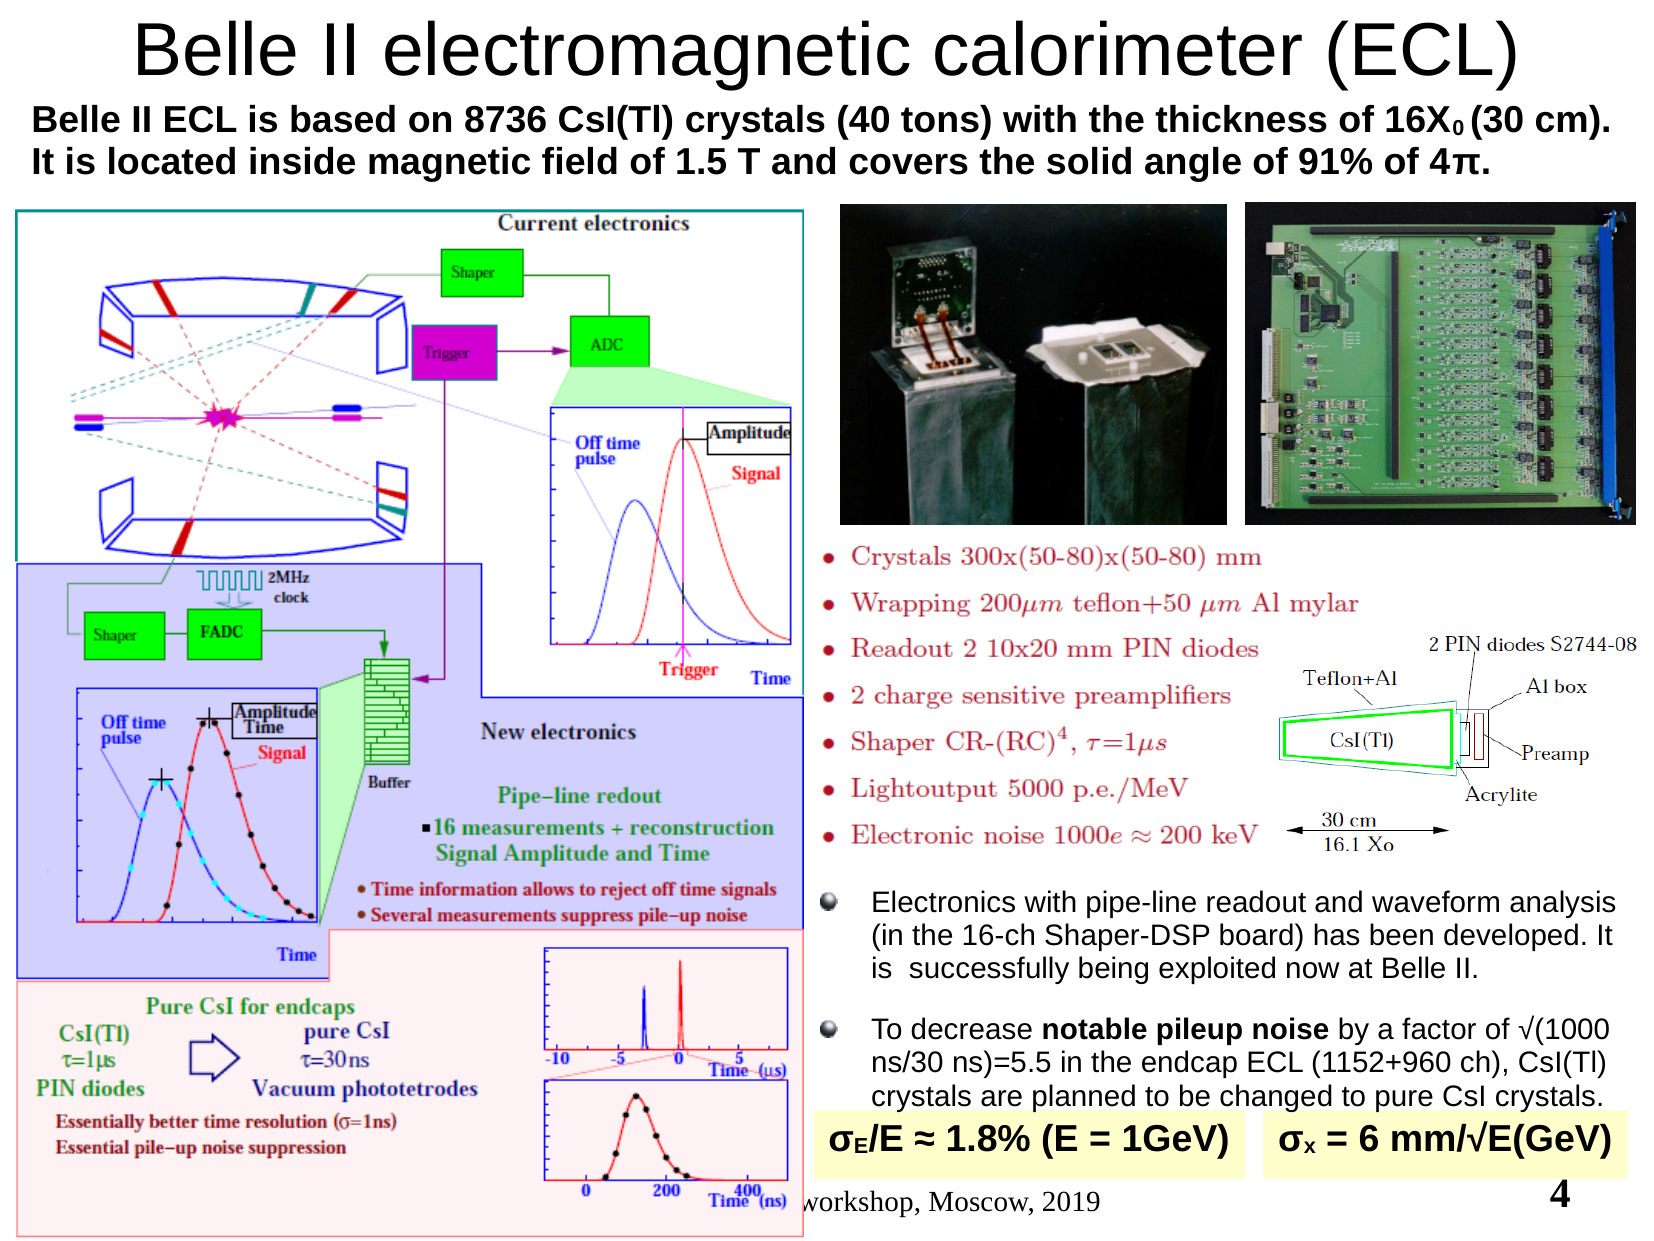

Belle II electromagnetic calorimeter (ECL)
Belle II ECL is based on 8736 CsI(Tl) crystals (40 tons) with the thickness of 16X0 (30 cm).
It is located inside magnetic field of 1.5 T and covers the solid angle of 91% of 4π.
# Electronics with pipe-line readout and waveform analysis (in the 16-ch Shaper-DSP board) has been developed. It is successfully being exploited now at Belle II.
To decrease notable pileup noise by a factor of √(1000 ns/30 ns)=5.5 in the endcap ECL (1152+960 ch), CsI(Tl) crystals are planned to be changed to pure CsI crystals.
σE/E ≈ 1.8% (E = 1GeV)
σx = 6 mm/√E(GeV)
4
Super C-Tau factory workshop, Moscow, 2019